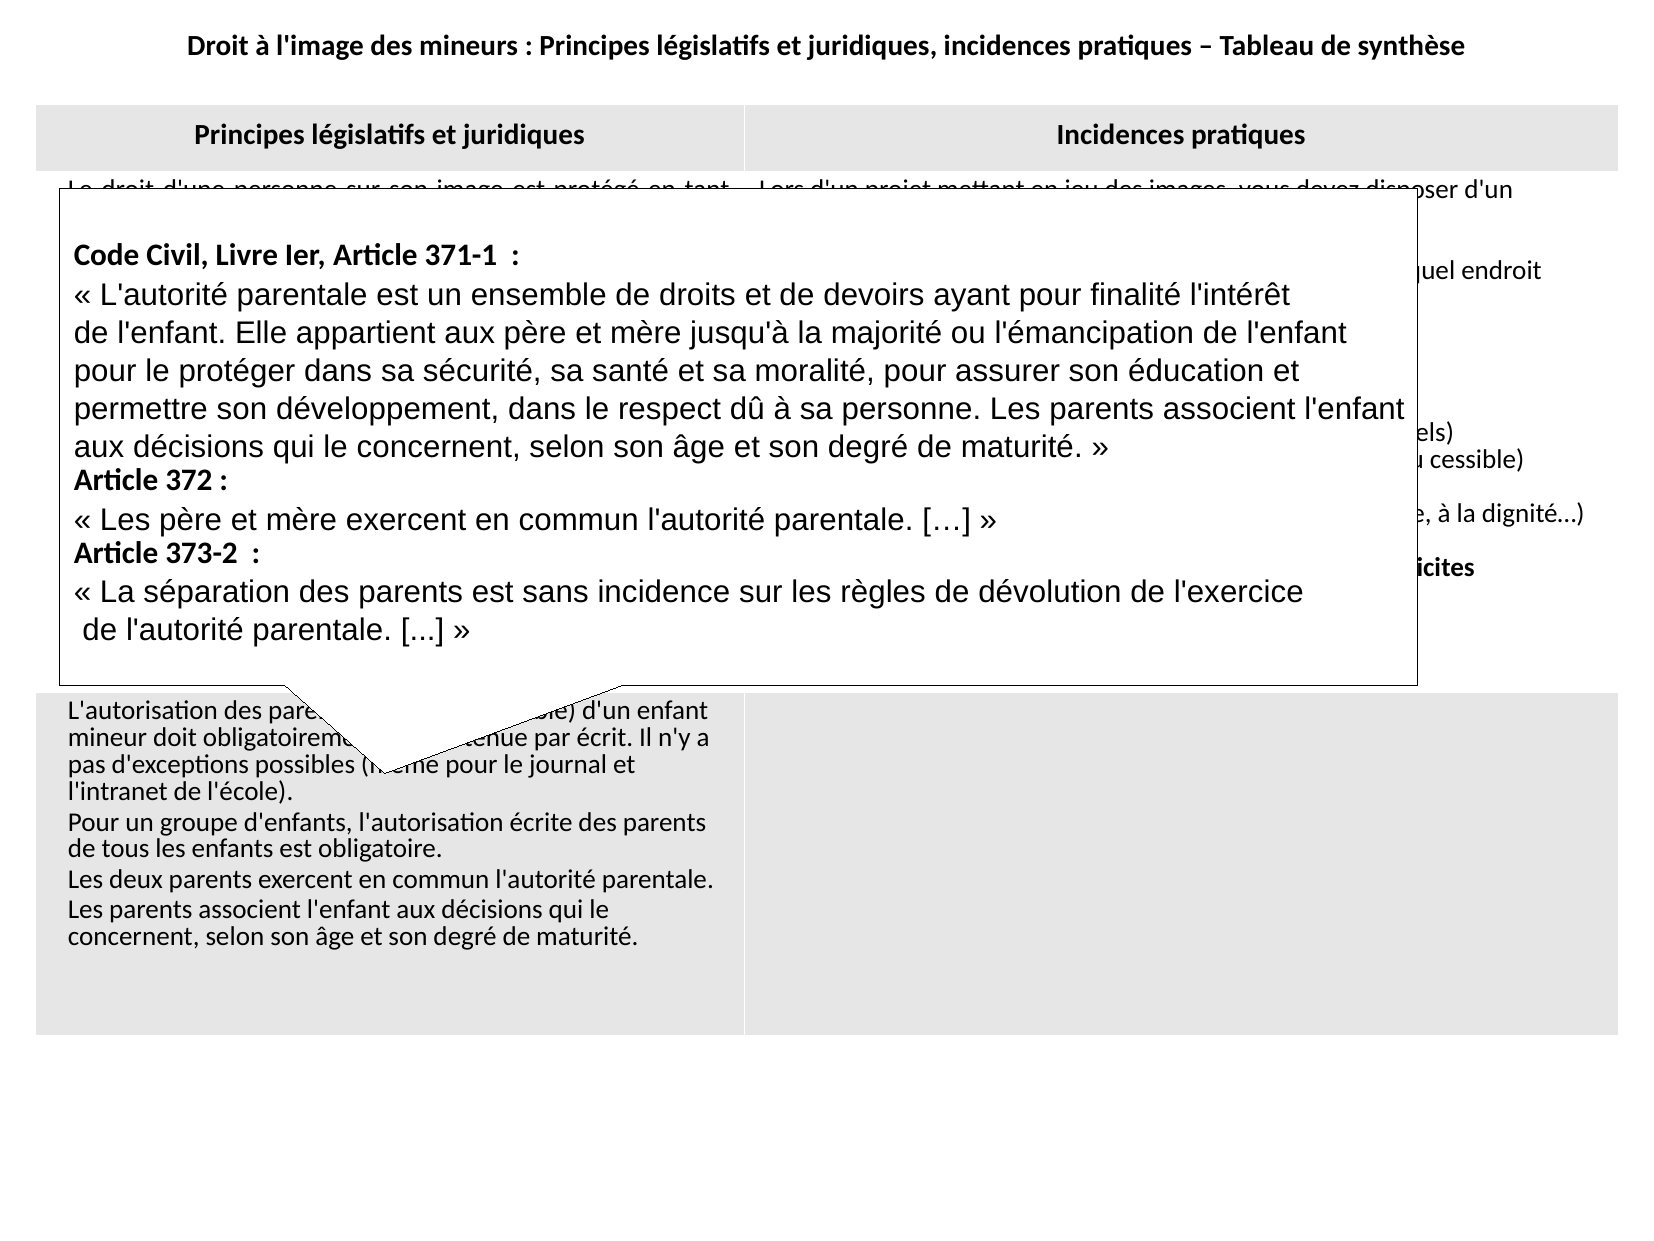

| Droit à l'image des mineurs : Principes législatifs et juridiques, incidences pratiques – Tableau de synthèse | |
| --- | --- |
| Principes législatifs et juridiques | Incidences pratiques |
| Le droit d'une personne sur son image est protégé en tant qu'attribut de sa personnalité. Toute personne, célèbre ou anonyme, peut s'opposer à l'utilisation de son image sans son autorisation, sauf exceptions. Le consentement d'une personne à être photographiée est différent de son autorisation à diffuser l'image. Cet accord est donné pour un usage précis et ne peut être global. Les images, ou les légendes qui les accompagnent, ne doivent pas porter atteinte à la dignité des personnes. | Lors d'un projet mettant en jeu des images, vous devez disposer d'un document écrit de la part de la personne photographiée . Il doit comporter : - l'autorisation de prise de vue, précisant à quelle date et à quel endroit la/les image(s) a/ont été réalisée(s). - l'autorisation de diffusion, précisant sa durée, son domaine géographique, la nature des supports (écrits, électroniques, audiovisuels) la qualité des bénéficiaires (autorisation personnelle ou cessible) les types d’usages (illustration, promotion, publicité...) l'exclusion de certains contextes (atteinte à la vie privée, à la dignité…) Les limites peuvent être larges, mais elles doivent être explicites |
| L'autorisation des parents (ou du responsable) d'un enfant mineur doit obligatoirement être obtenue par écrit. Il n'y a pas d'exceptions possibles (même pour le journal et l'intranet de l'école). Pour un groupe d'enfants, l'autorisation écrite des parents de tous les enfants est obligatoire. Les deux parents exercent en commun l'autorité parentale. Les parents associent l'enfant aux décisions qui le concernent, selon son âge et son degré de maturité. | |
| | |
Code Civil, Livre Ier, Article 371-1 :
« L'autorité parentale est un ensemble de droits et de devoirs ayant pour finalité l'intérêt
de l'enfant. Elle appartient aux père et mère jusqu'à la majorité ou l'émancipation de l'enfant
pour le protéger dans sa sécurité, sa santé et sa moralité, pour assurer son éducation et
permettre son développement, dans le respect dû à sa personne. Les parents associent l'enfant
aux décisions qui le concernent, selon son âge et son degré de maturité. »
Article 372 :
« Les père et mère exercent en commun l'autorité parentale. […] »
Article 373-2 :
« La séparation des parents est sans incidence sur les règles de dévolution de l'exercice
 de l'autorité parentale. [...] »